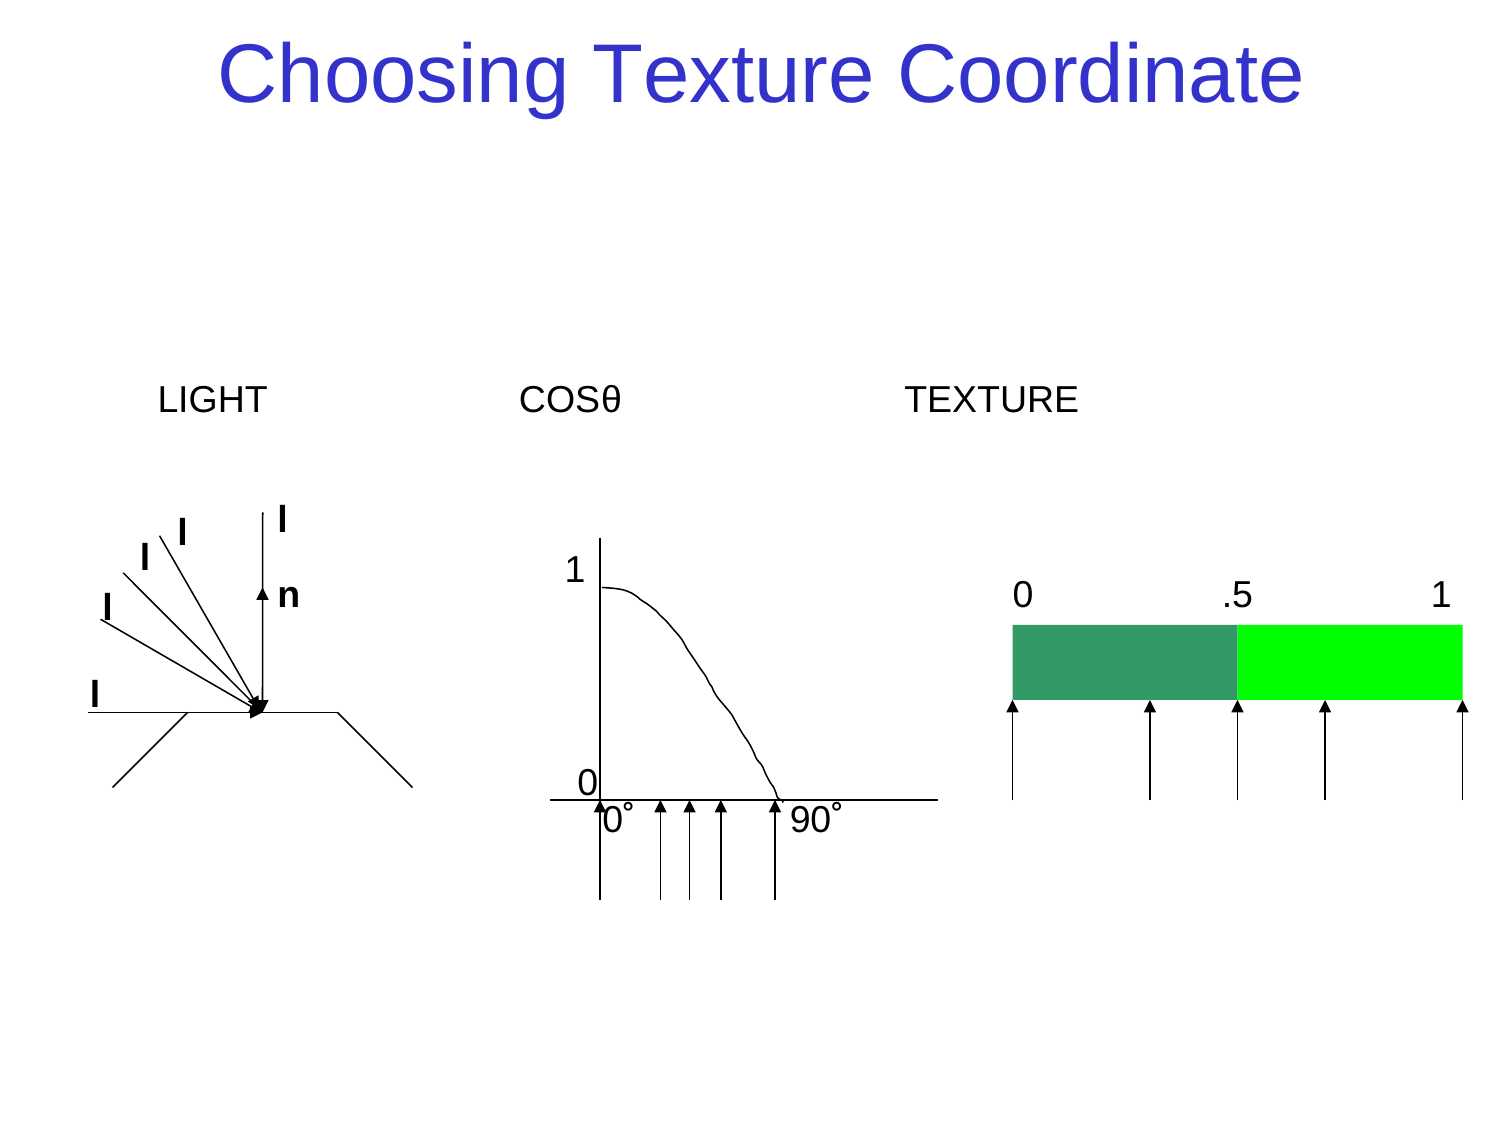

# Choosing Texture Coordinate
 LIGHT COSθ TEXTURE
l
l
l
1
n
 0 .5 1
l
l
0
0˚
90˚